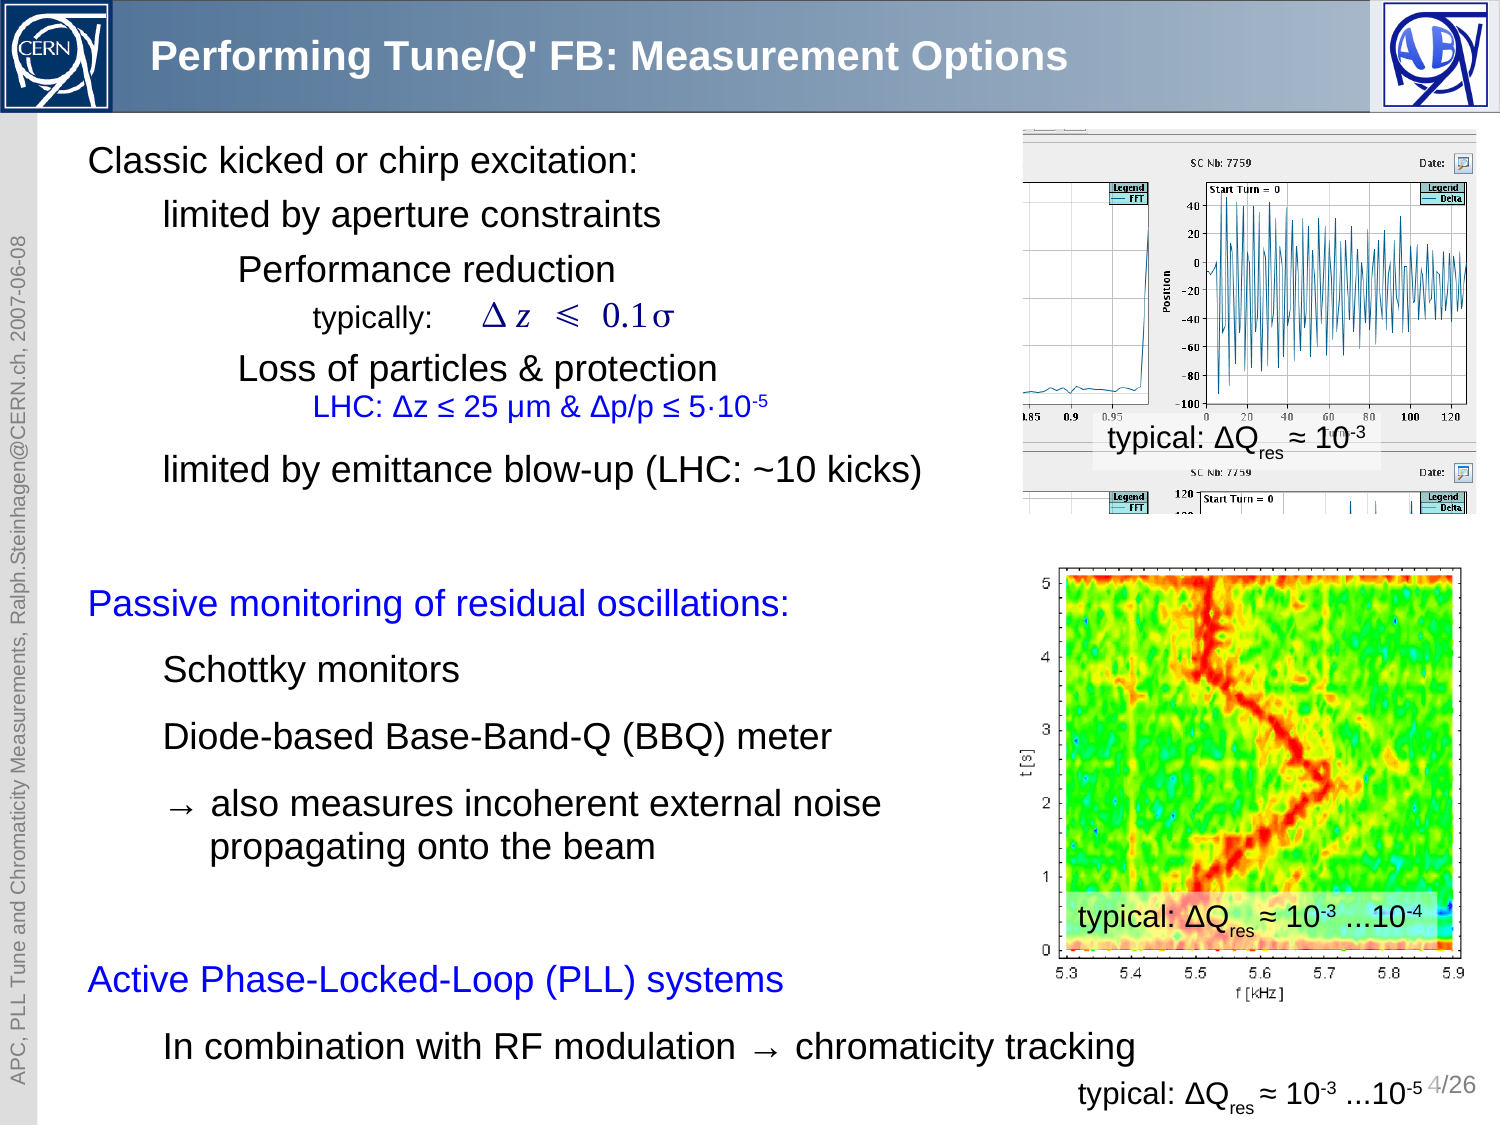

# Performing Tune/Q' FB: Measurement Options
Classic kicked or chirp excitation:
limited by aperture constraints
Performance reduction
typically:
Loss of particles & protection
LHC: Δz ≤ 25 μm & Δp/p ≤ 5·10-5
limited by emittance blow-up (LHC: ~10 kicks)
Passive monitoring of residual oscillations:
Schottky monitors
Diode-based Base-Band-Q (BBQ) meter
→ also measures incoherent external noise 			propagating onto the beam
Active Phase-Locked-Loop (PLL) systems
In combination with RF modulation → chromaticity tracking
typical: ΔQres ≈ 10-3
typical: ΔQres ≈ 10-3 ...10-4
typical: ΔQres ≈ 10-3 ...10-5